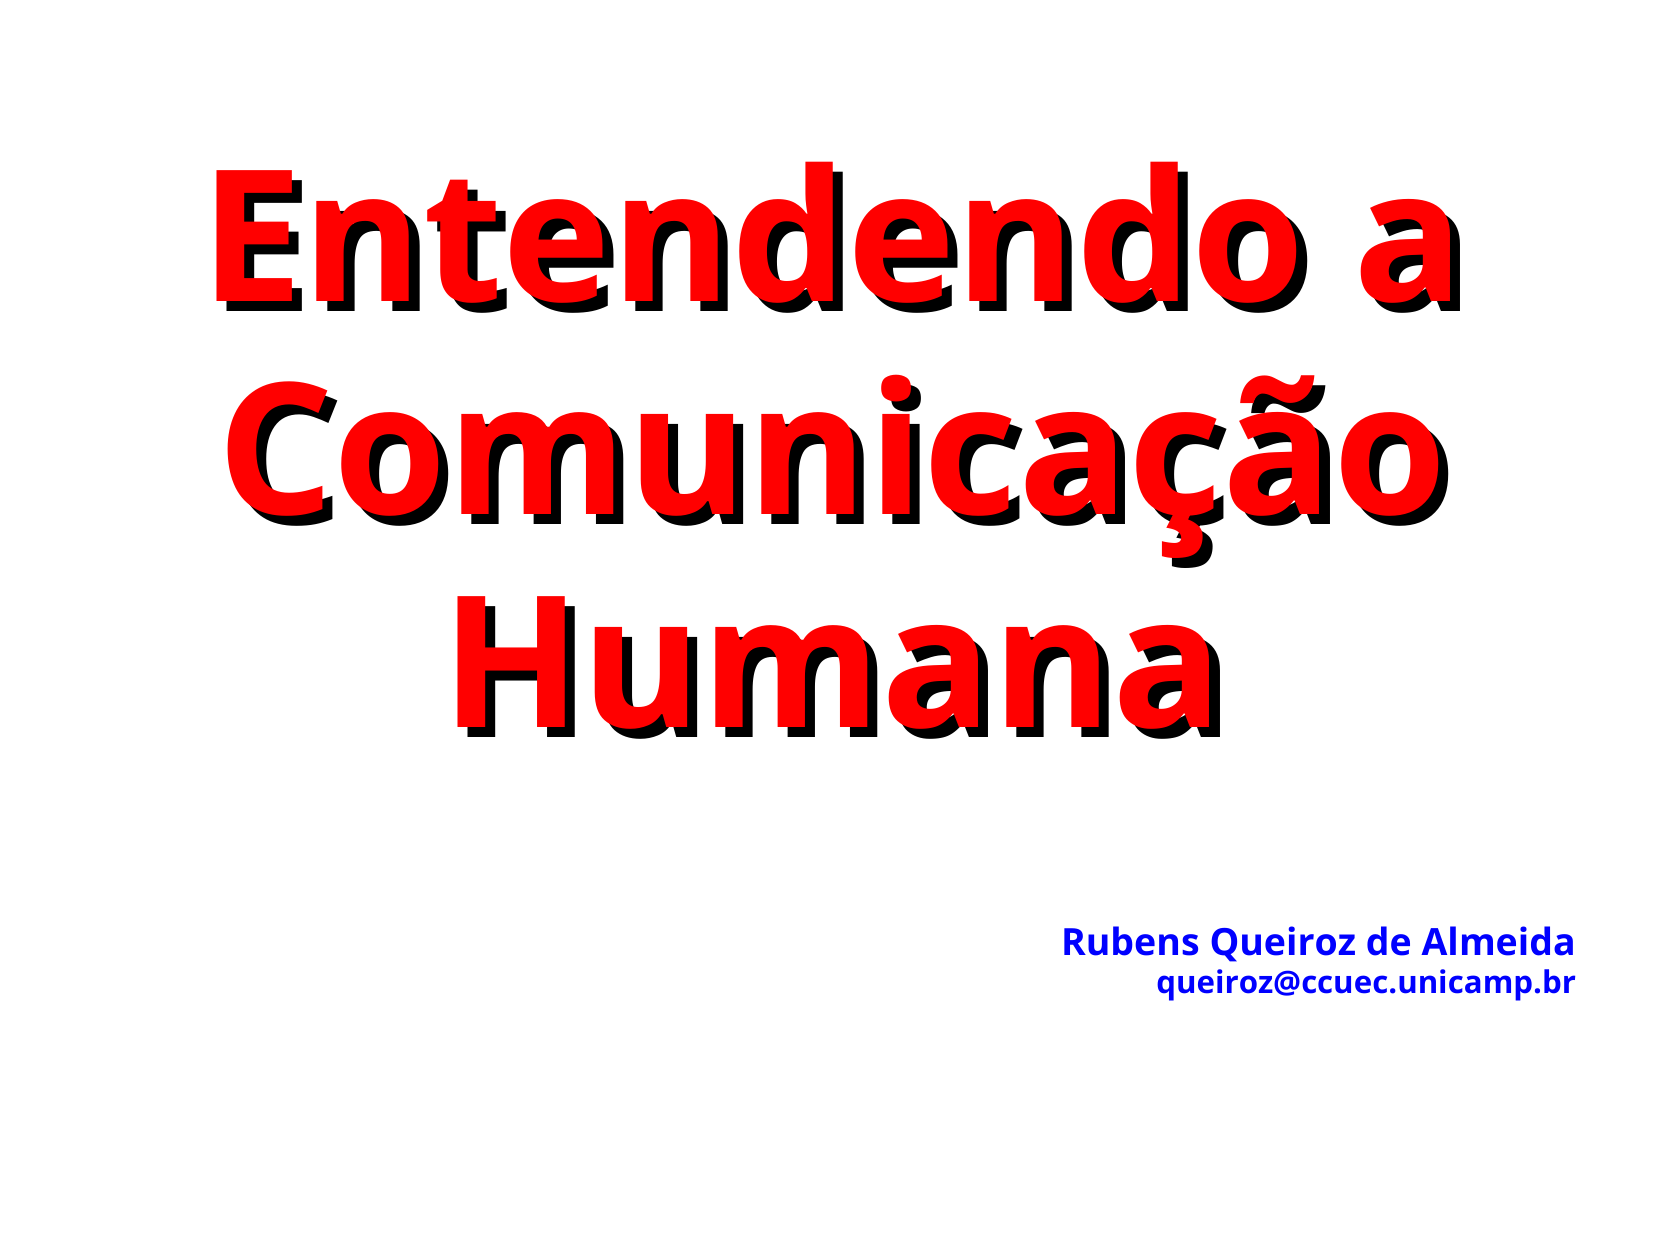

Entendendo a Comunicação Humana
Rubens Queiroz de Almeida
queiroz@ccuec.unicamp.br